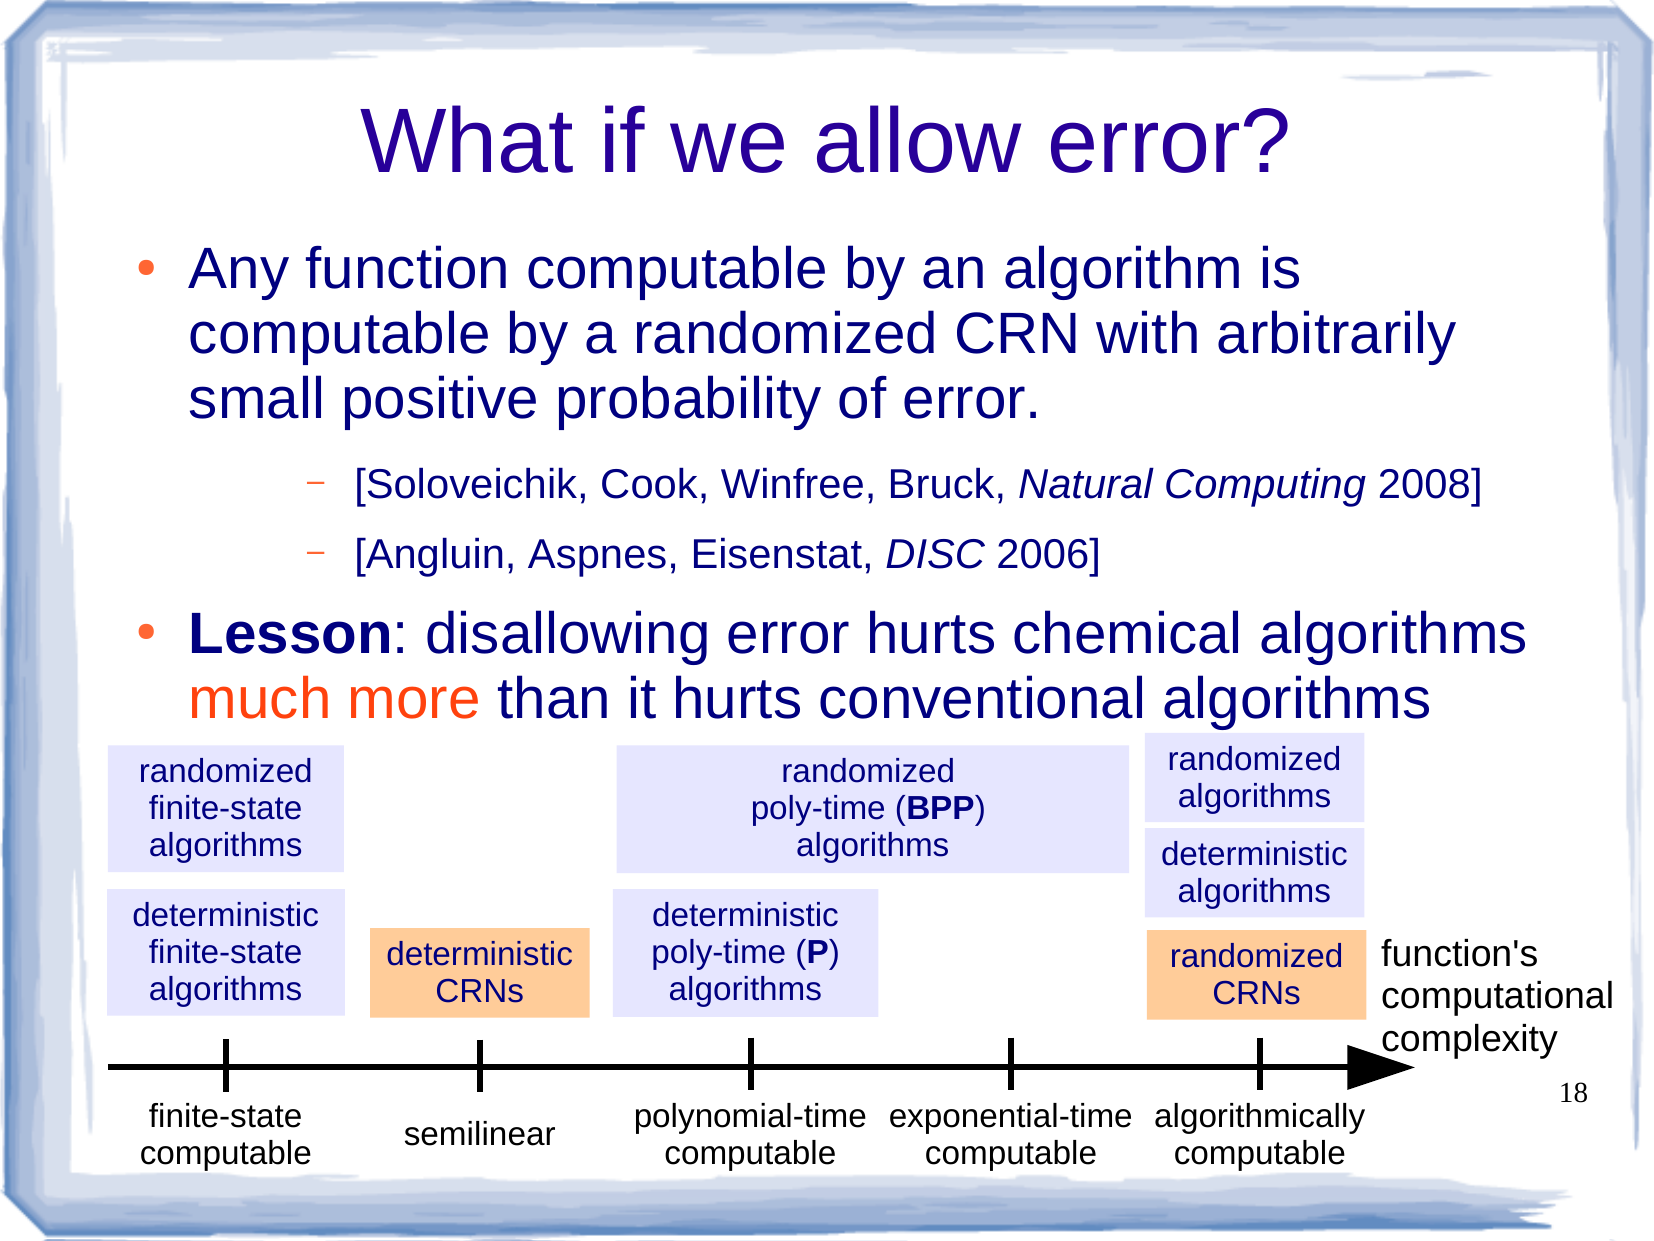

# What if we allow error?
Any function computable by an algorithm is computable by a randomized CRN with arbitrarily small positive probability of error.
[Soloveichik, Cook, Winfree, Bruck, Natural Computing 2008]
[Angluin, Aspnes, Eisenstat, DISC 2006]
Lesson: disallowing error hurts chemical algorithms much more than it hurts conventional algorithms
randomized algorithms
deterministic algorithms
randomized finite-state algorithms
deterministic finite-state algorithms
finite-state computable
randomized
poly-time (BPP)
algorithms
deterministic poly-time (P) algorithms
polynomial-time computable
exponential-time computable
function's
computational complexity
randomized CRNs
algorithmically computable
deterministic CRNs
semilinear
18